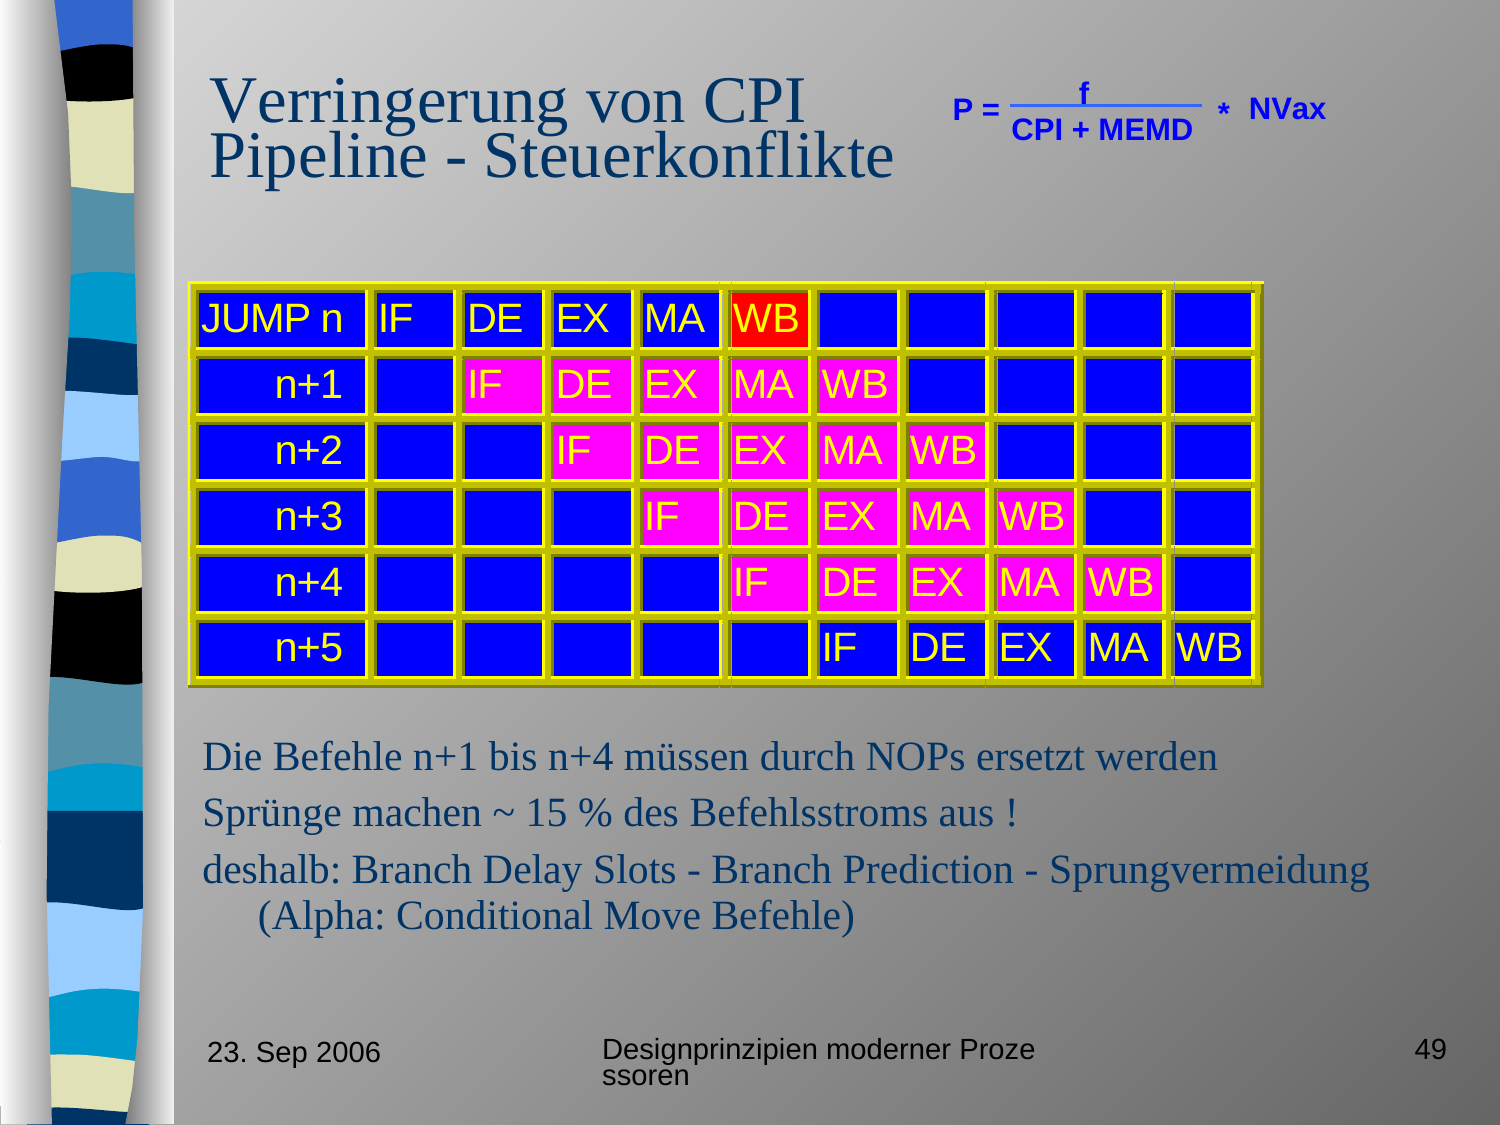

# Verringerung von CPI Pipeline - Steuerkonflikte
Die Befehle n+1 bis n+4 müssen durch NOPs ersetzt werden
Sprünge machen ~ 15 % des Befehlsstroms aus !
deshalb: Branch Delay Slots - Branch Prediction - Sprungvermeidung (Alpha: Conditional Move Befehle)
Designprinzipien moderner Prozessoren
49